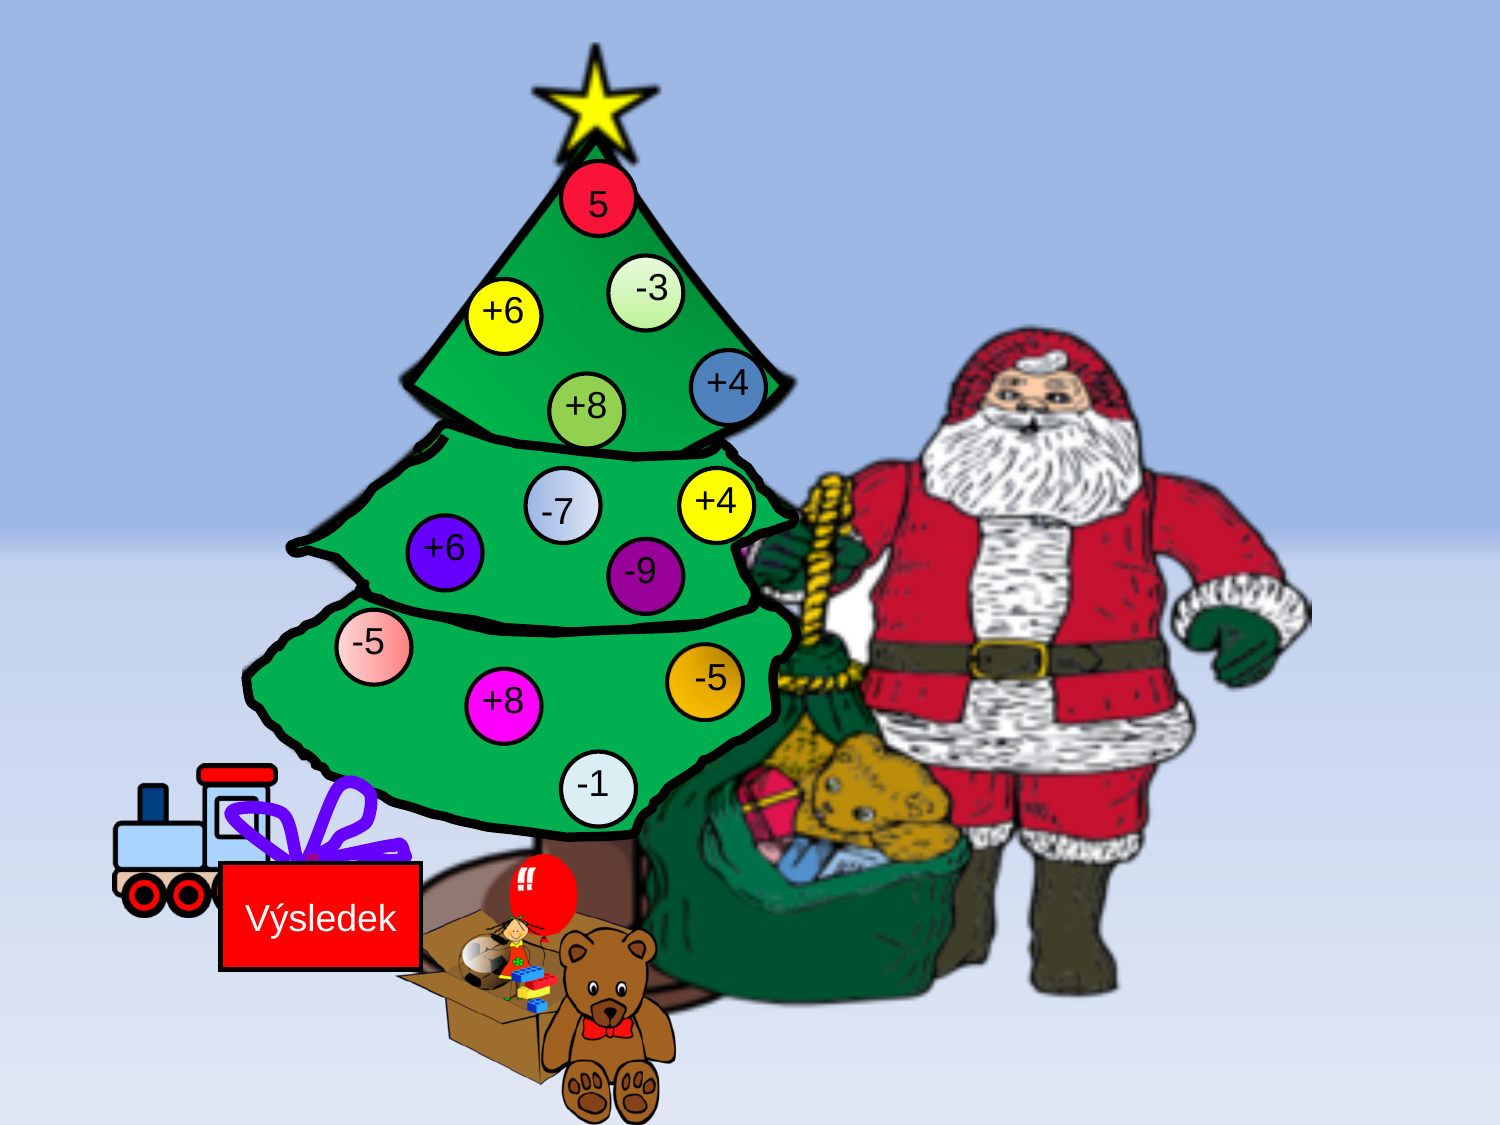

5
-3
+6
+4
+8
+4
-7
+6
-9
-5
-5
+8
-1
Výsledek
11